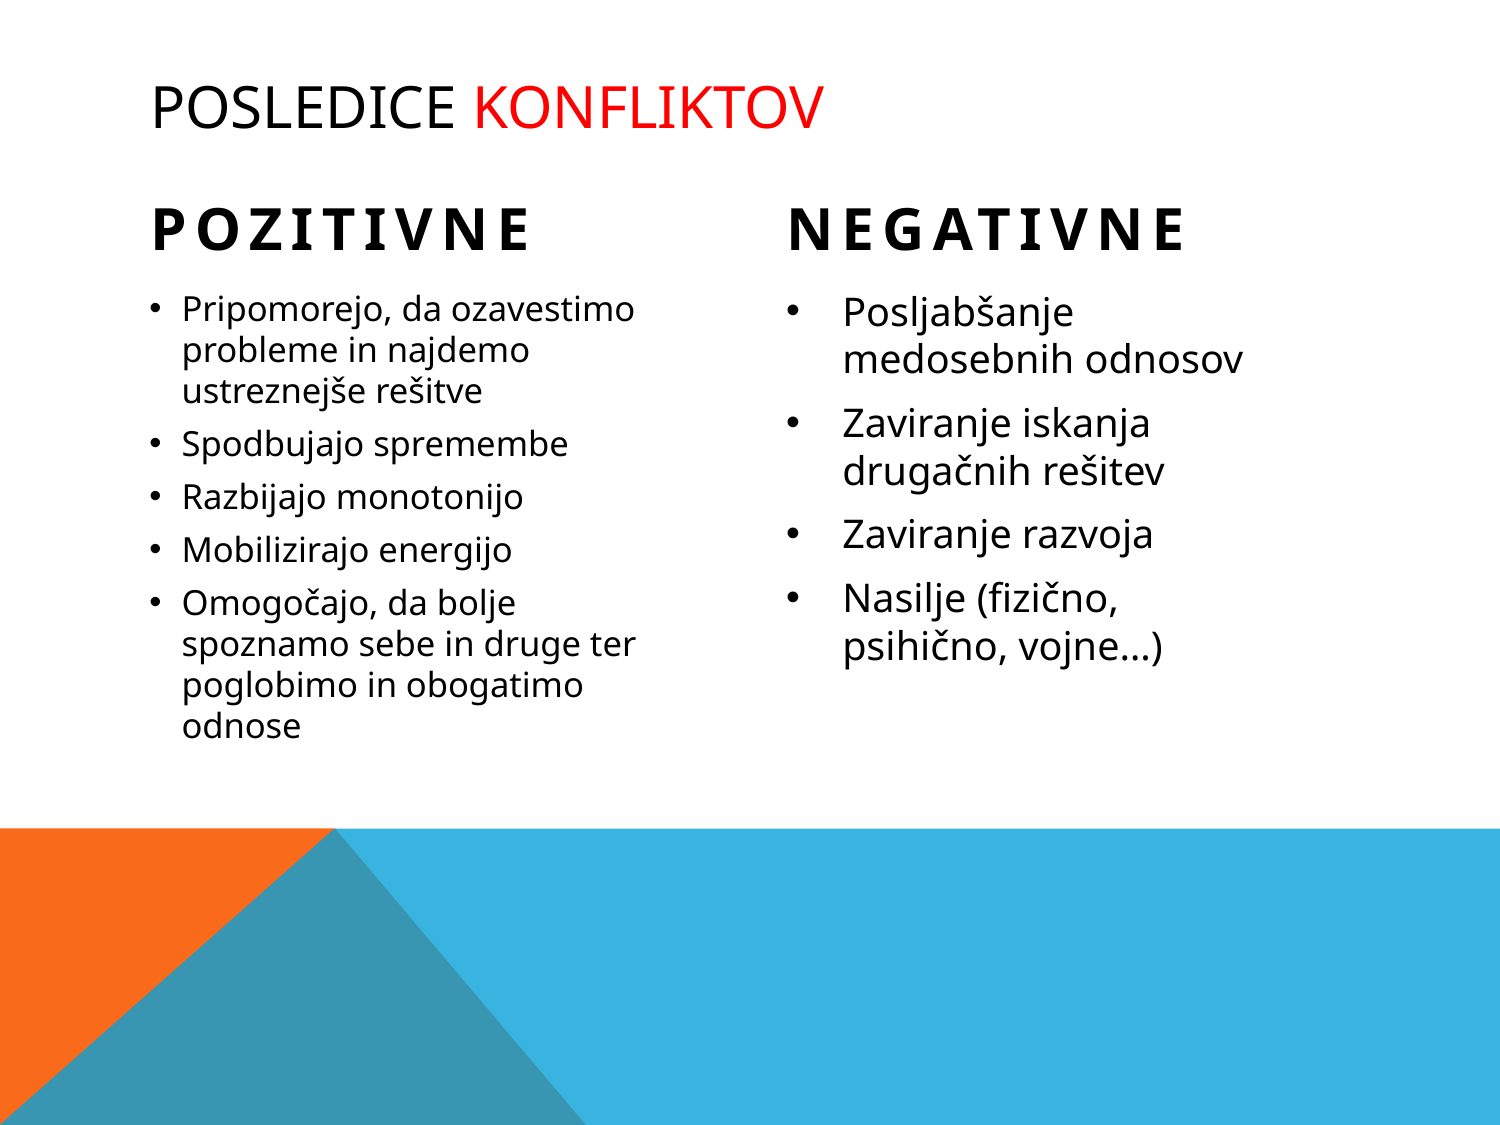

# Posledice konfliktov
pozitivne
negativne
Pripomorejo, da ozavestimo probleme in najdemo ustreznejše rešitve
Spodbujajo spremembe
Razbijajo monotonijo
Mobilizirajo energijo
Omogočajo, da bolje spoznamo sebe in druge ter poglobimo in obogatimo odnose
Posljabšanje medosebnih odnosov
Zaviranje iskanja drugačnih rešitev
Zaviranje razvoja
Nasilje (fizično, psihično, vojne…)